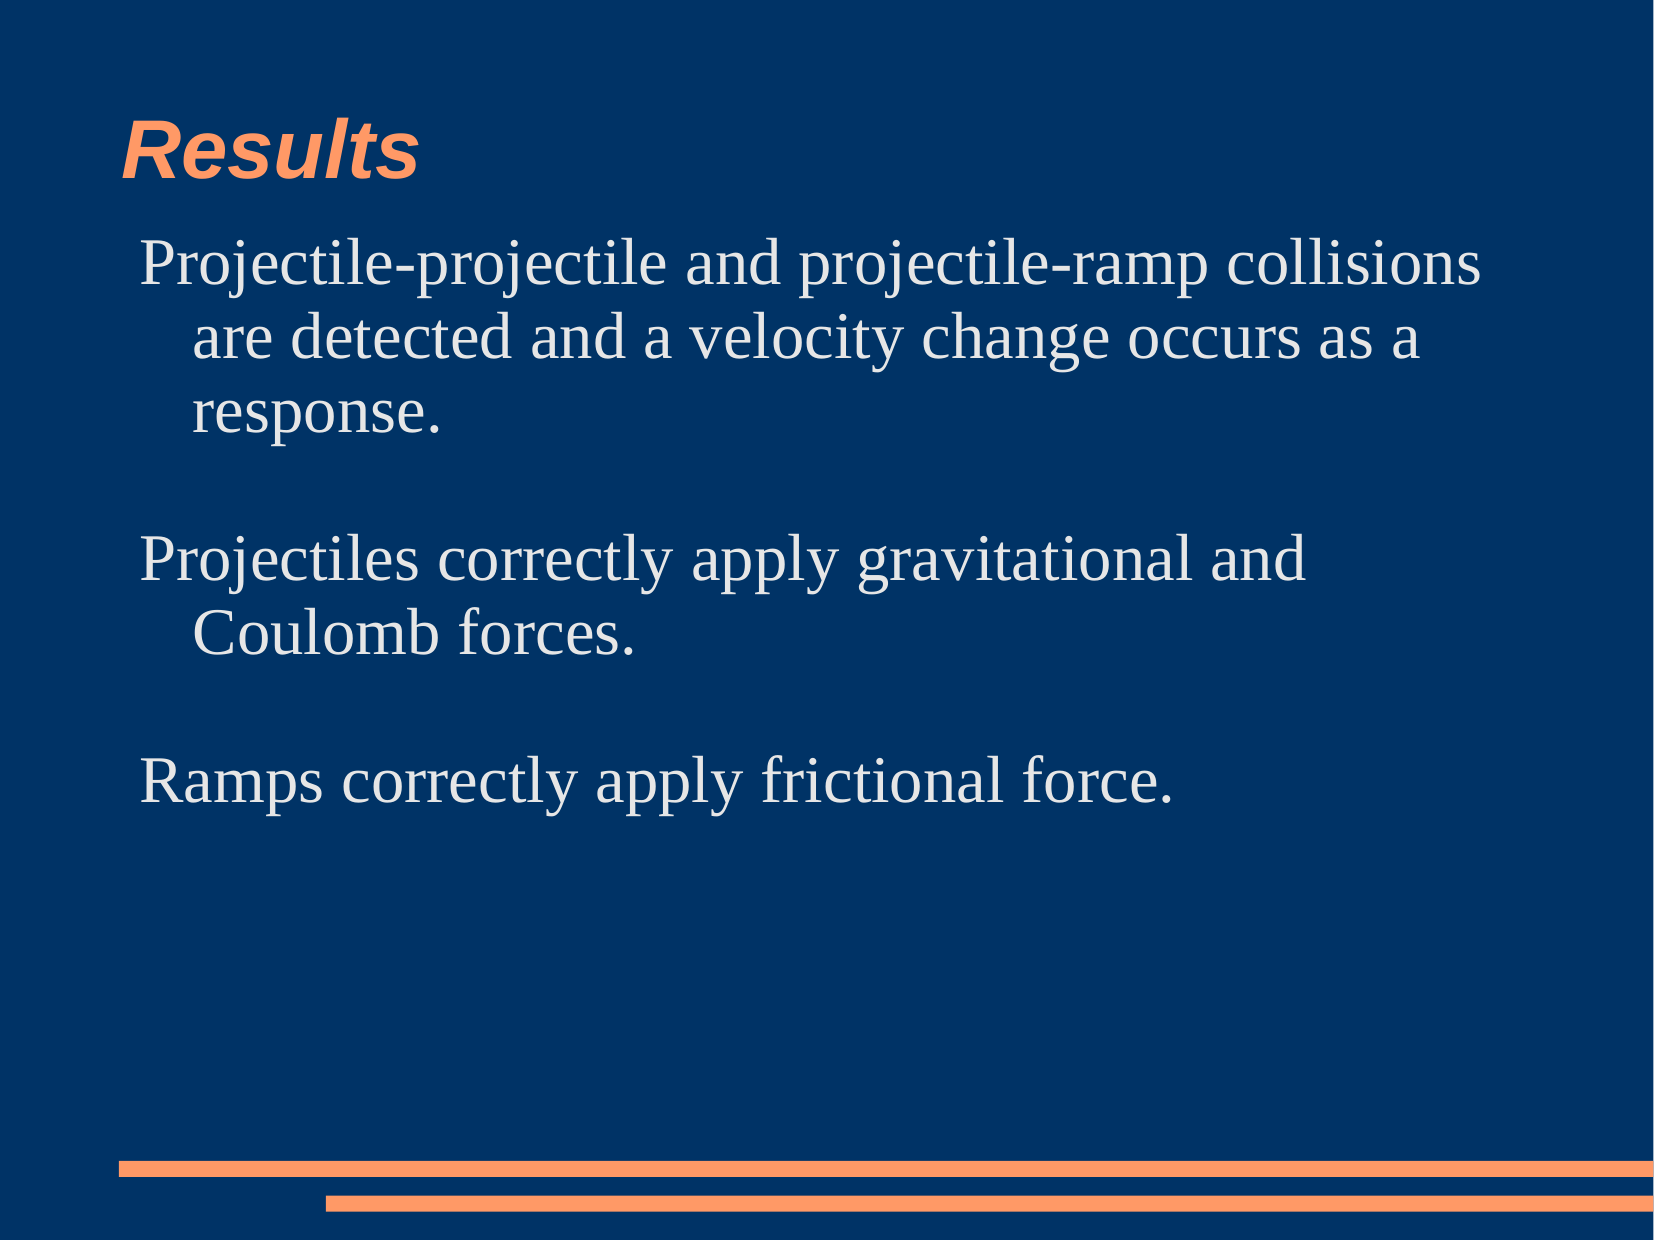

# Results
Projectile-projectile and projectile-ramp collisions are detected and a velocity change occurs as a response.
Projectiles correctly apply gravitational and Coulomb forces.
Ramps correctly apply frictional force.